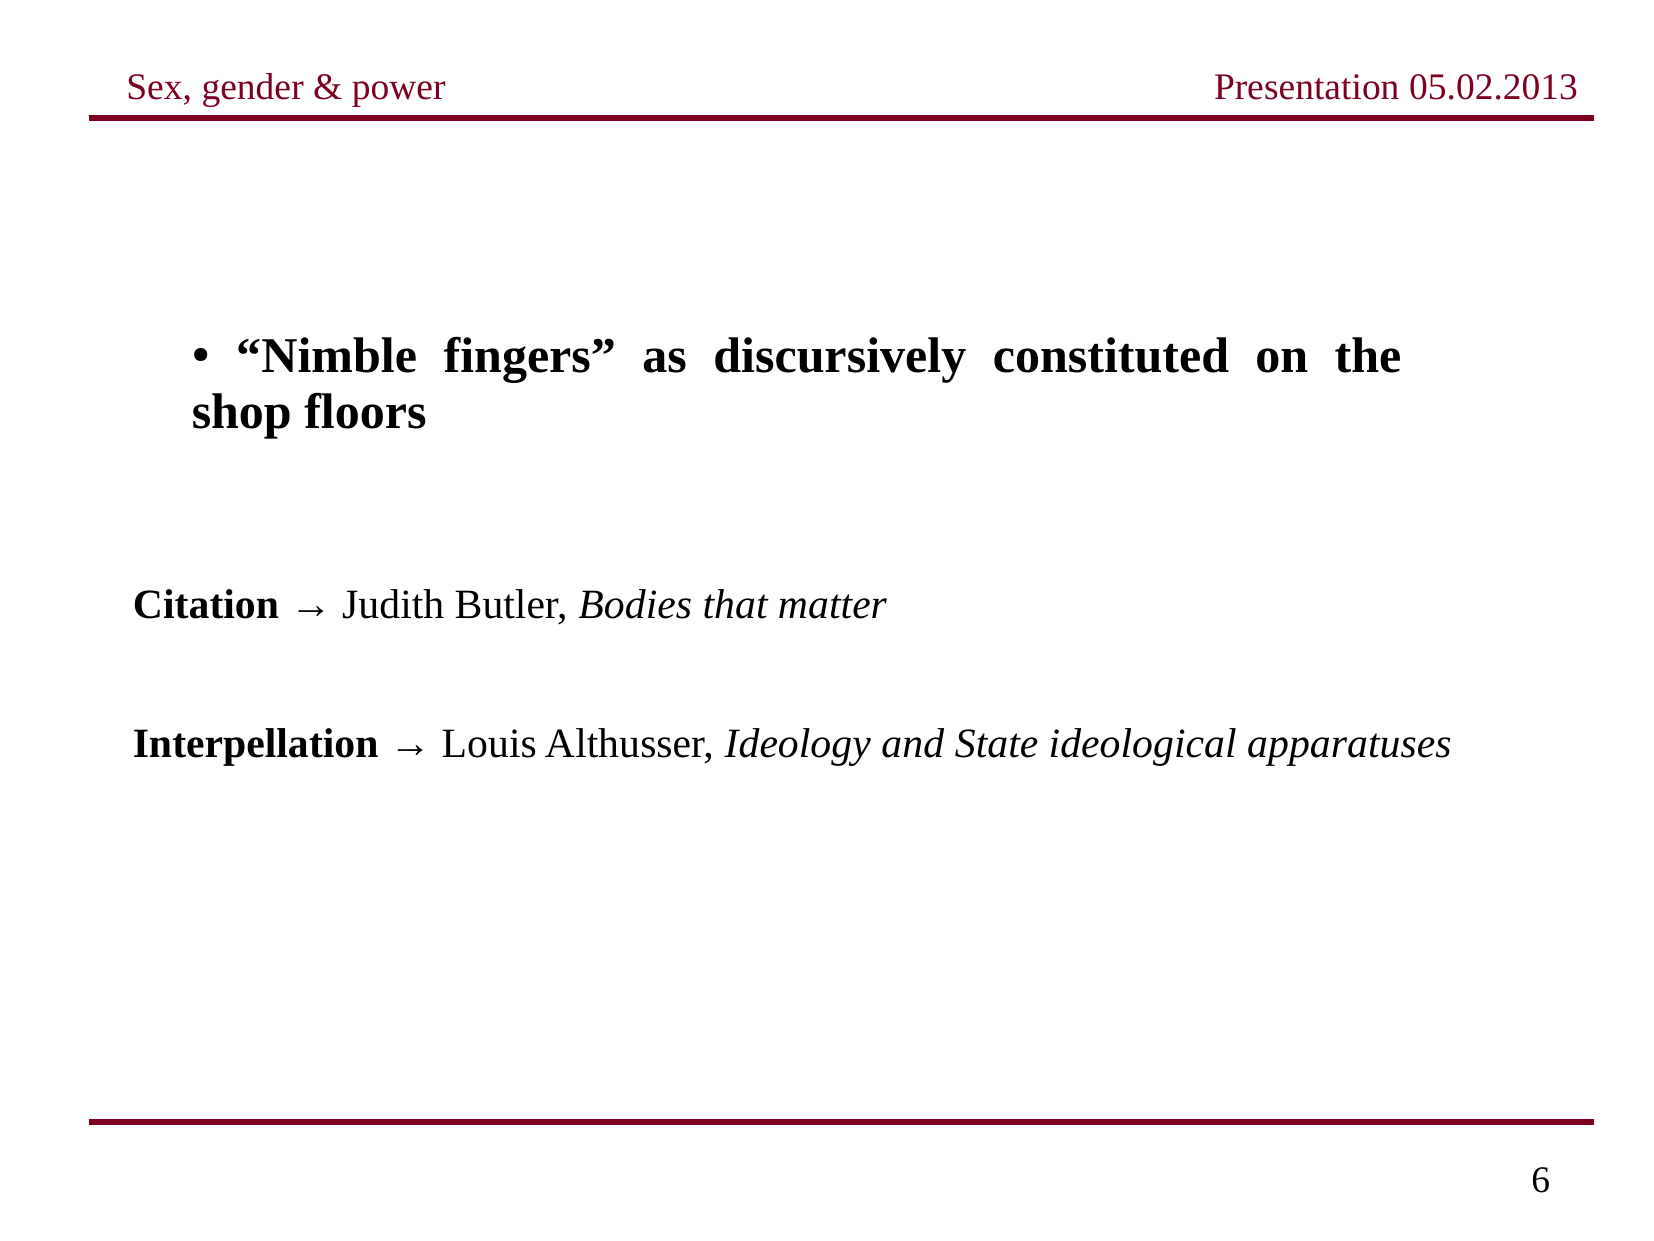

Sex, gender & power Presentation 05.02.2013
 “Nimble fingers” as discursively constituted on the shop floors
Citation → Judith Butler, Bodies that matter
Interpellation → Louis Althusser, Ideology and State ideological apparatuses